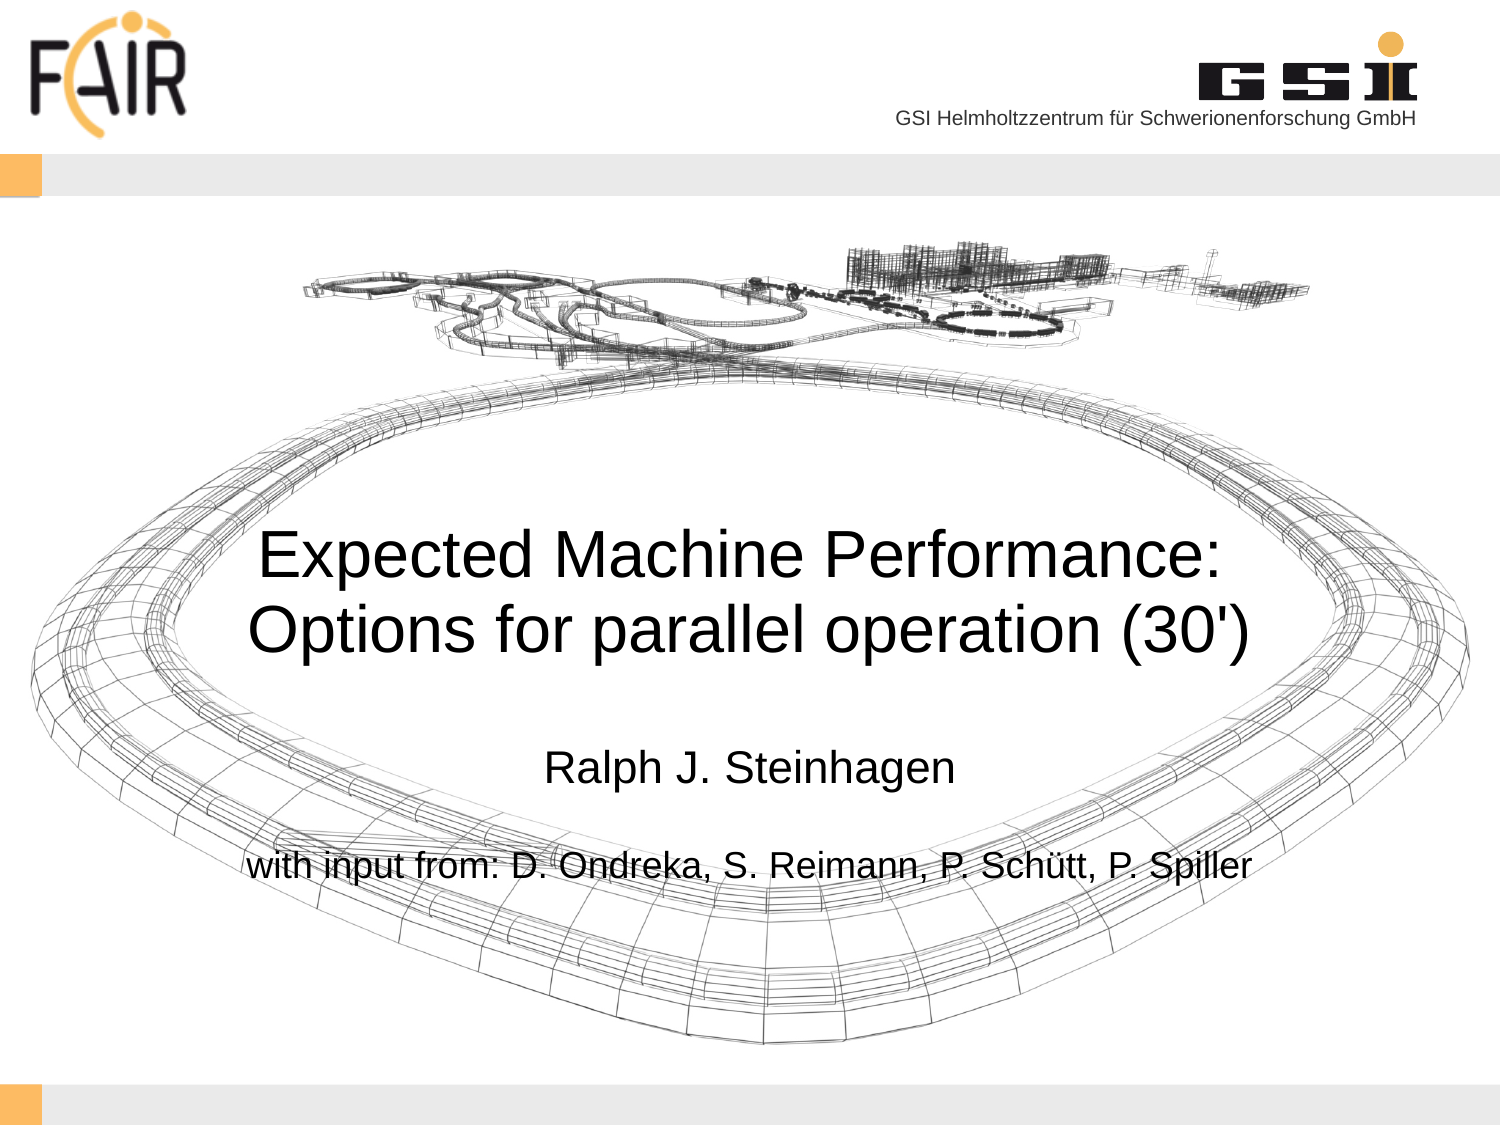

# Expected Machine Performance:
Options for parallel operation (30')
Ralph J. Steinhagen
with input from: D. Ondreka, S. Reimann, P. Schütt, P. Spiller